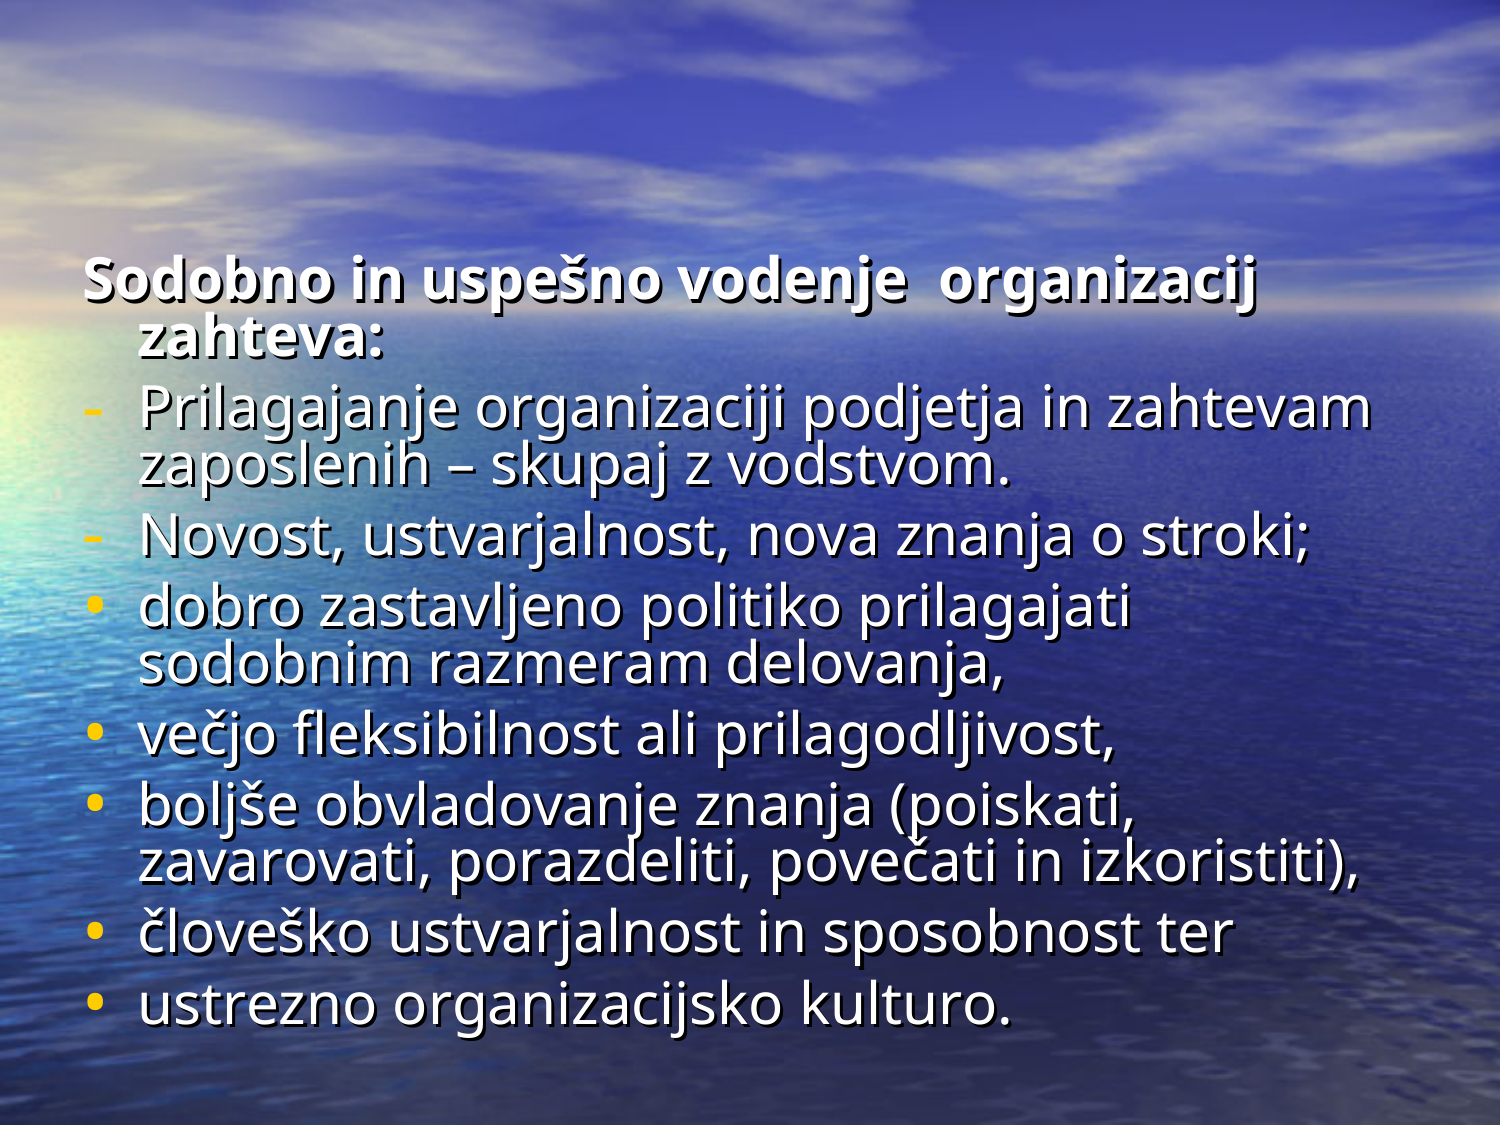

# Sodobno in uspešno vodenje organizacij zahteva:
Prilagajanje organizaciji podjetja in zahtevam zaposlenih – skupaj z vodstvom.
Novost, ustvarjalnost, nova znanja o stroki;
dobro zastavljeno politiko prilagajati sodobnim razmeram delovanja,
večjo fleksibilnost ali prilagodljivost,
boljše obvladovanje znanja (poiskati, zavarovati, porazdeliti, povečati in izkoristiti),
človeško ustvarjalnost in sposobnost ter
ustrezno organizacijsko kulturo.